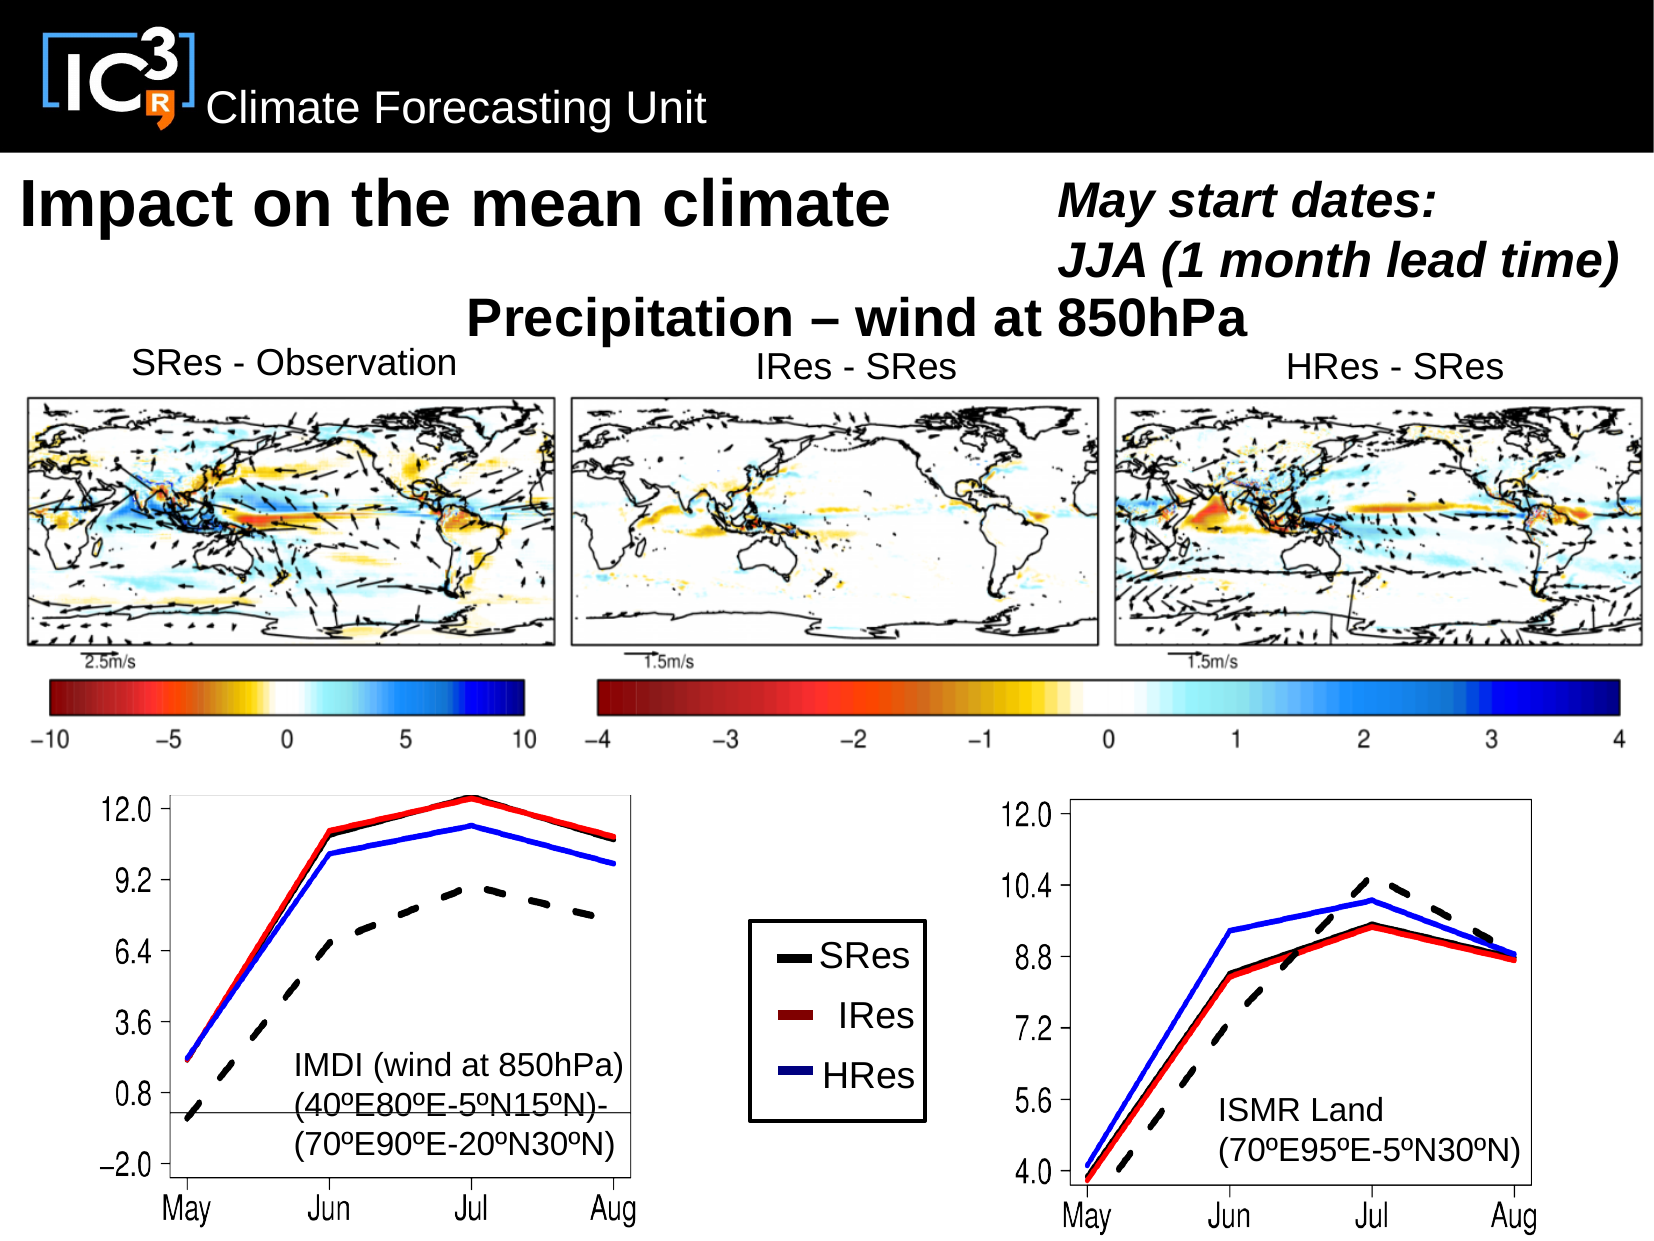

Climate Forecasting Unit
Climate Forecasting Unit
Impact on the mean climate
May start dates:
JJA (1 month lead time)
Precipitation – wind at 850hPa
SRes - Observation
IRes - SRes
HRes - SRes
SRes
IRes
IMDI (wind at 850hPa)
(40ºE80ºE-5ºN15ºN)-
(70ºE90ºE-20ºN30ºN)
HRes
ISMR Land
(70ºE95ºE-5ºN30ºN)